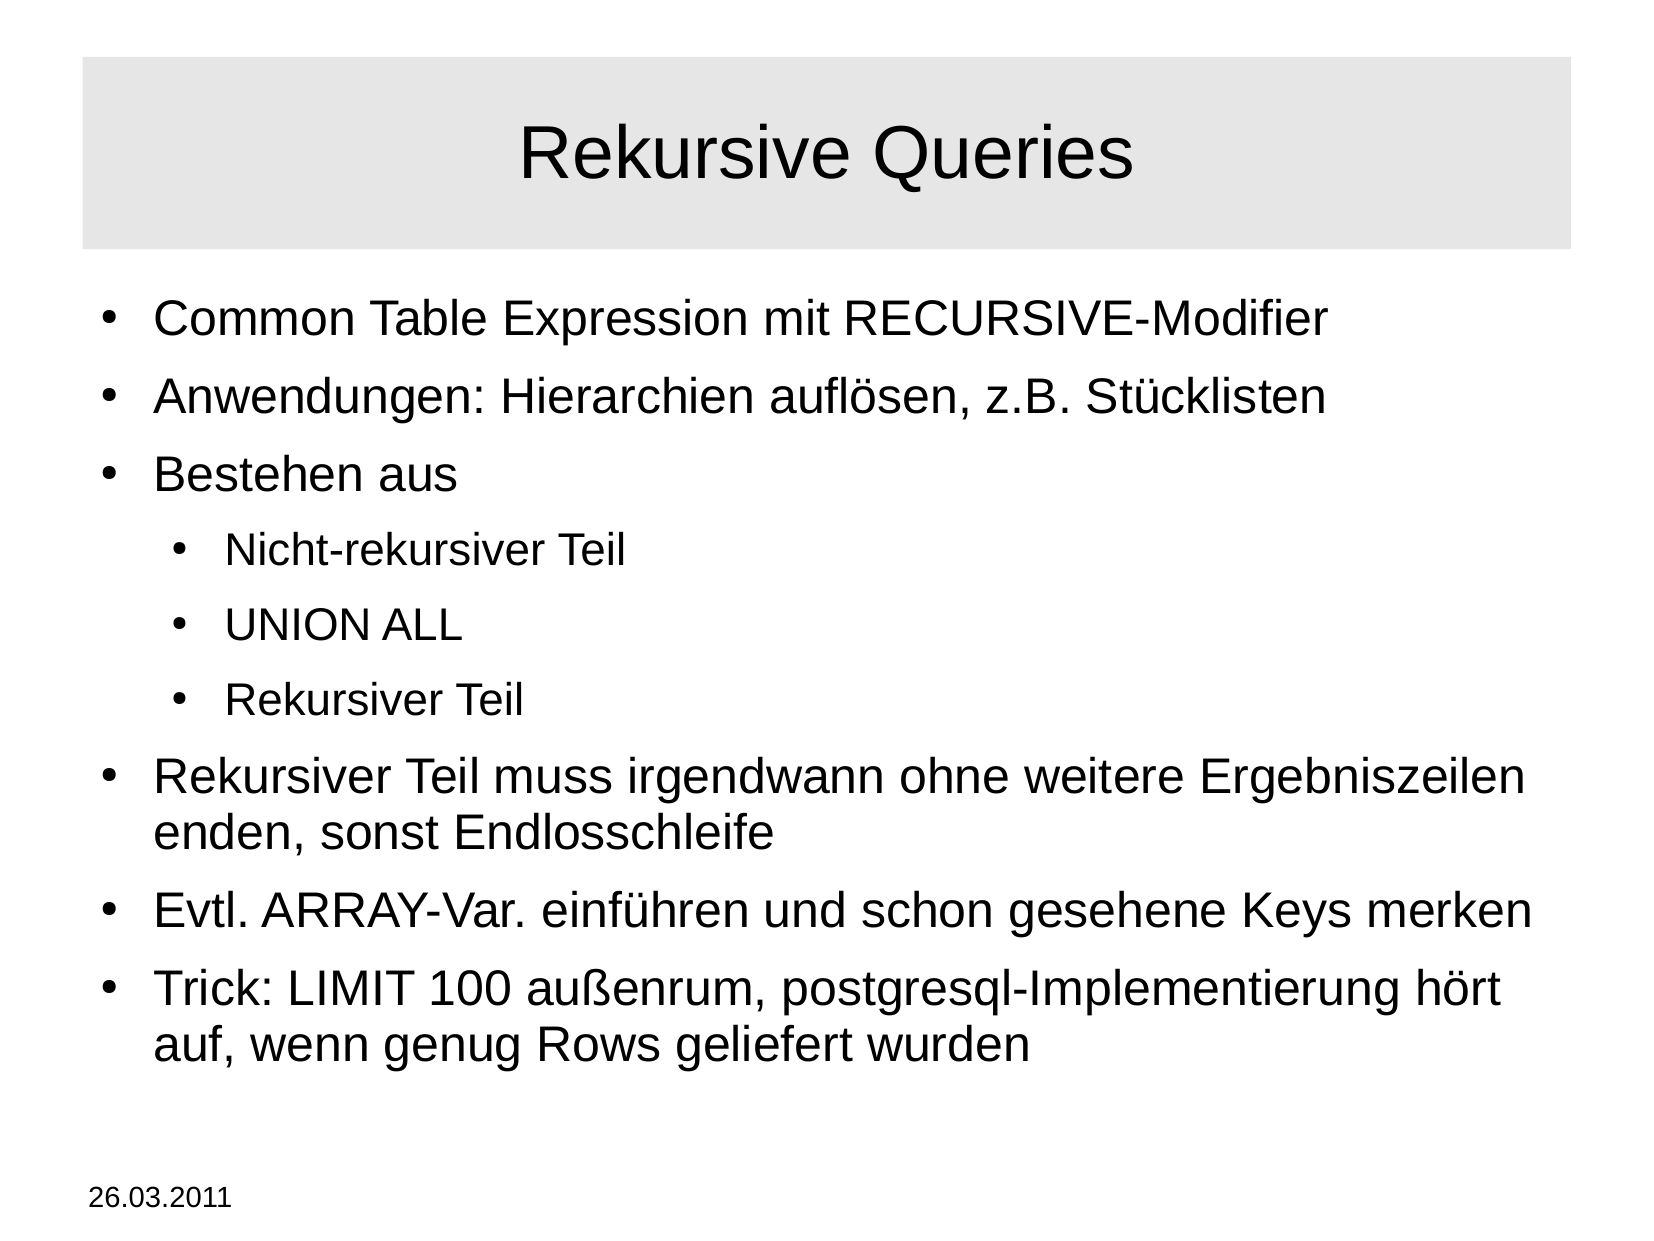

# Rekursive Queries
Common Table Expression mit RECURSIVE-Modifier
Anwendungen: Hierarchien auflösen, z.B. Stücklisten
Bestehen aus
Nicht-rekursiver Teil
UNION ALL
Rekursiver Teil
Rekursiver Teil muss irgendwann ohne weitere Ergebniszeilen enden, sonst Endlosschleife
Evtl. ARRAY-Var. einführen und schon gesehene Keys merken
Trick: LIMIT 100 außenrum, postgresql-Implementierung hört auf, wenn genug Rows geliefert wurden
26.03.2011